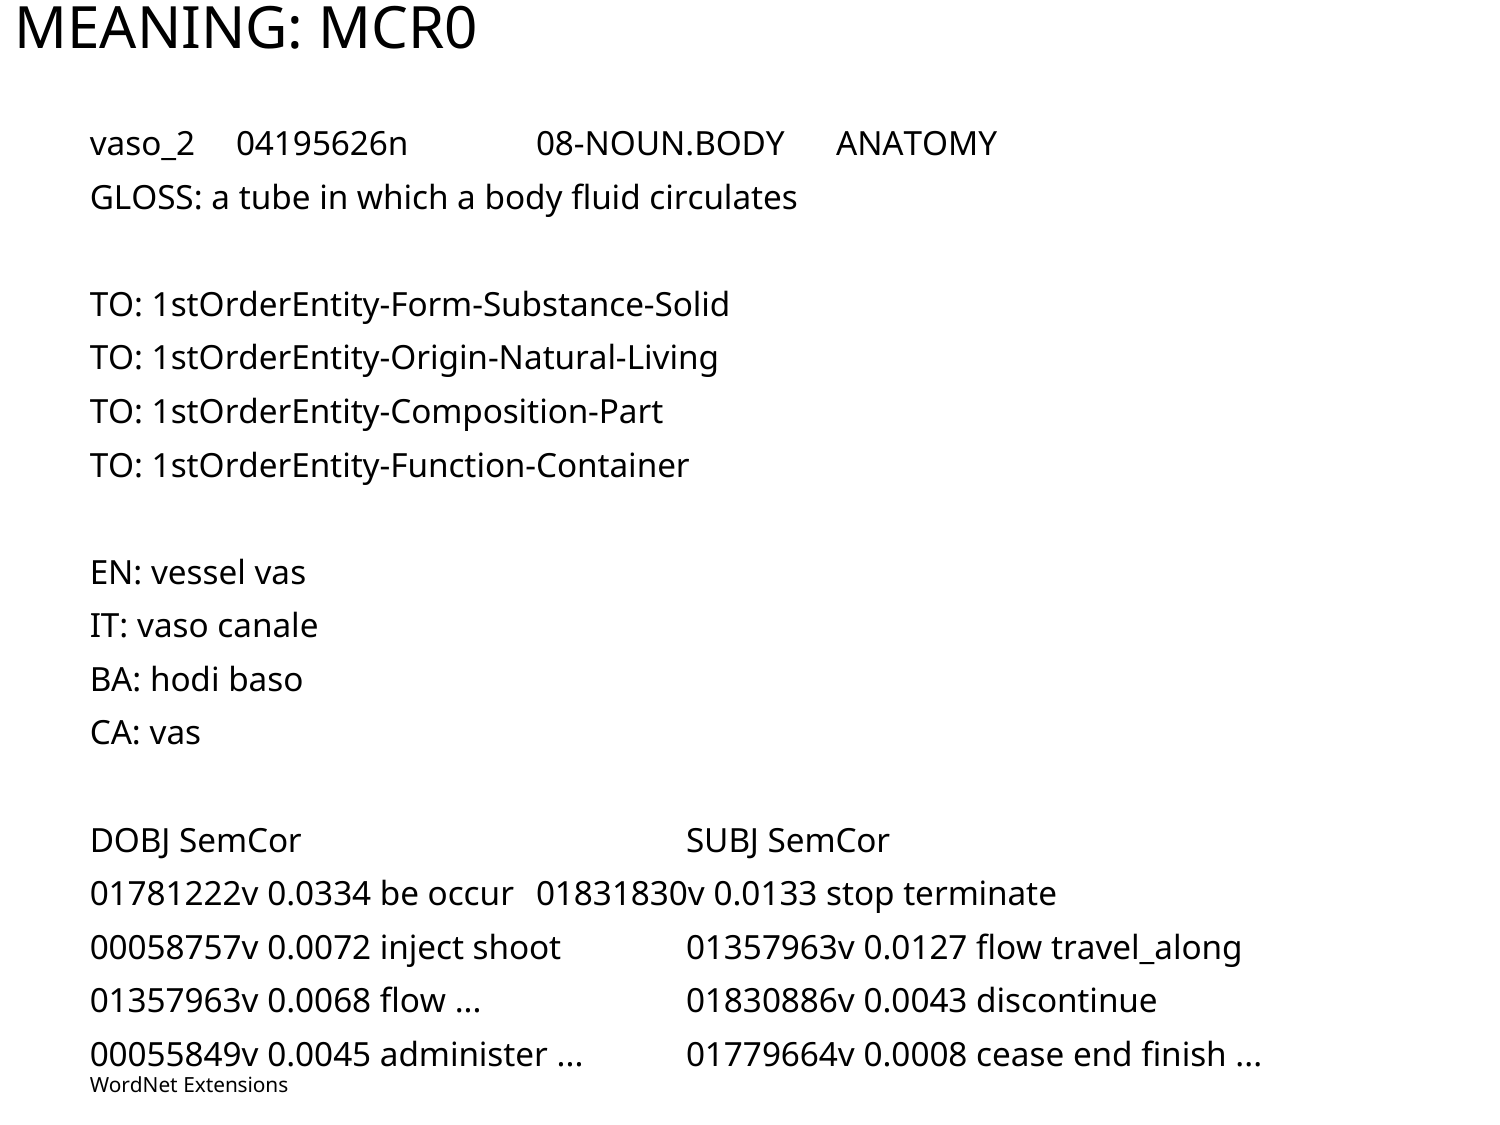

# MEANING: MCR0
vaso_2 	04195626n 	08-NOUN.BODY 	ANATOMY
GLOSS: a tube in which a body fluid circulates
TO: 1stOrderEntity-Form-Substance-Solid
TO: 1stOrderEntity-Origin-Natural-Living
TO: 1stOrderEntity-Composition-Part
TO: 1stOrderEntity-Function-Container
EN: vessel vas
IT: vaso canale
BA: hodi baso
CA: vas
DOBJ SemCor			SUBJ SemCor
01781222v 0.0334 be occur	01831830v 0.0133 stop terminate
00058757v 0.0072 inject shoot	01357963v 0.0127 flow travel_along
01357963v 0.0068 flow ...		01830886v 0.0043 discontinue
00055849v 0.0045 administer ...	01779664v 0.0008 cease end finish ...